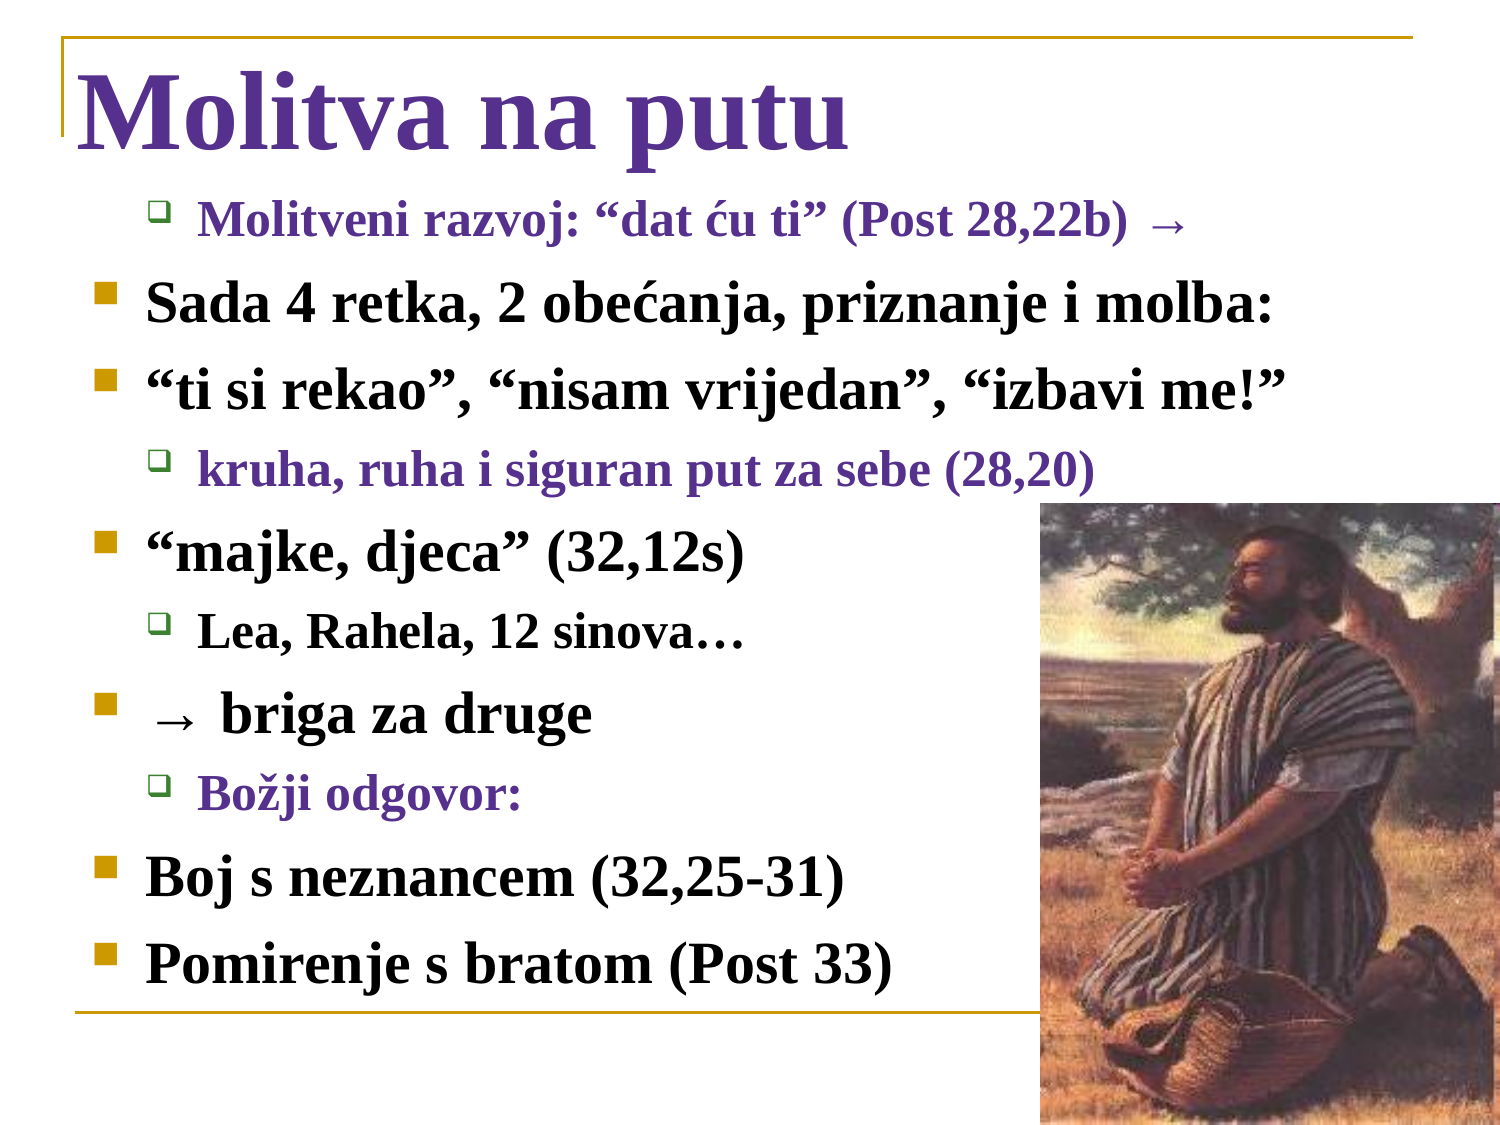

# Molitva na putu
Molitveni razvoj: “dat ću ti” (Post 28,22b) →
Sada 4 retka, 2 obećanja, priznanje i molba:
“ti si rekao”, “nisam vrijedan”, “izbavi me!”
kruha, ruha i siguran put za sebe (28,20)
“majke, djeca” (32,12s)
Lea, Rahela, 12 sinova…
→ briga za druge
Božji odgovor:
Boj s neznancem (32,25-31)
Pomirenje s bratom (Post 33)